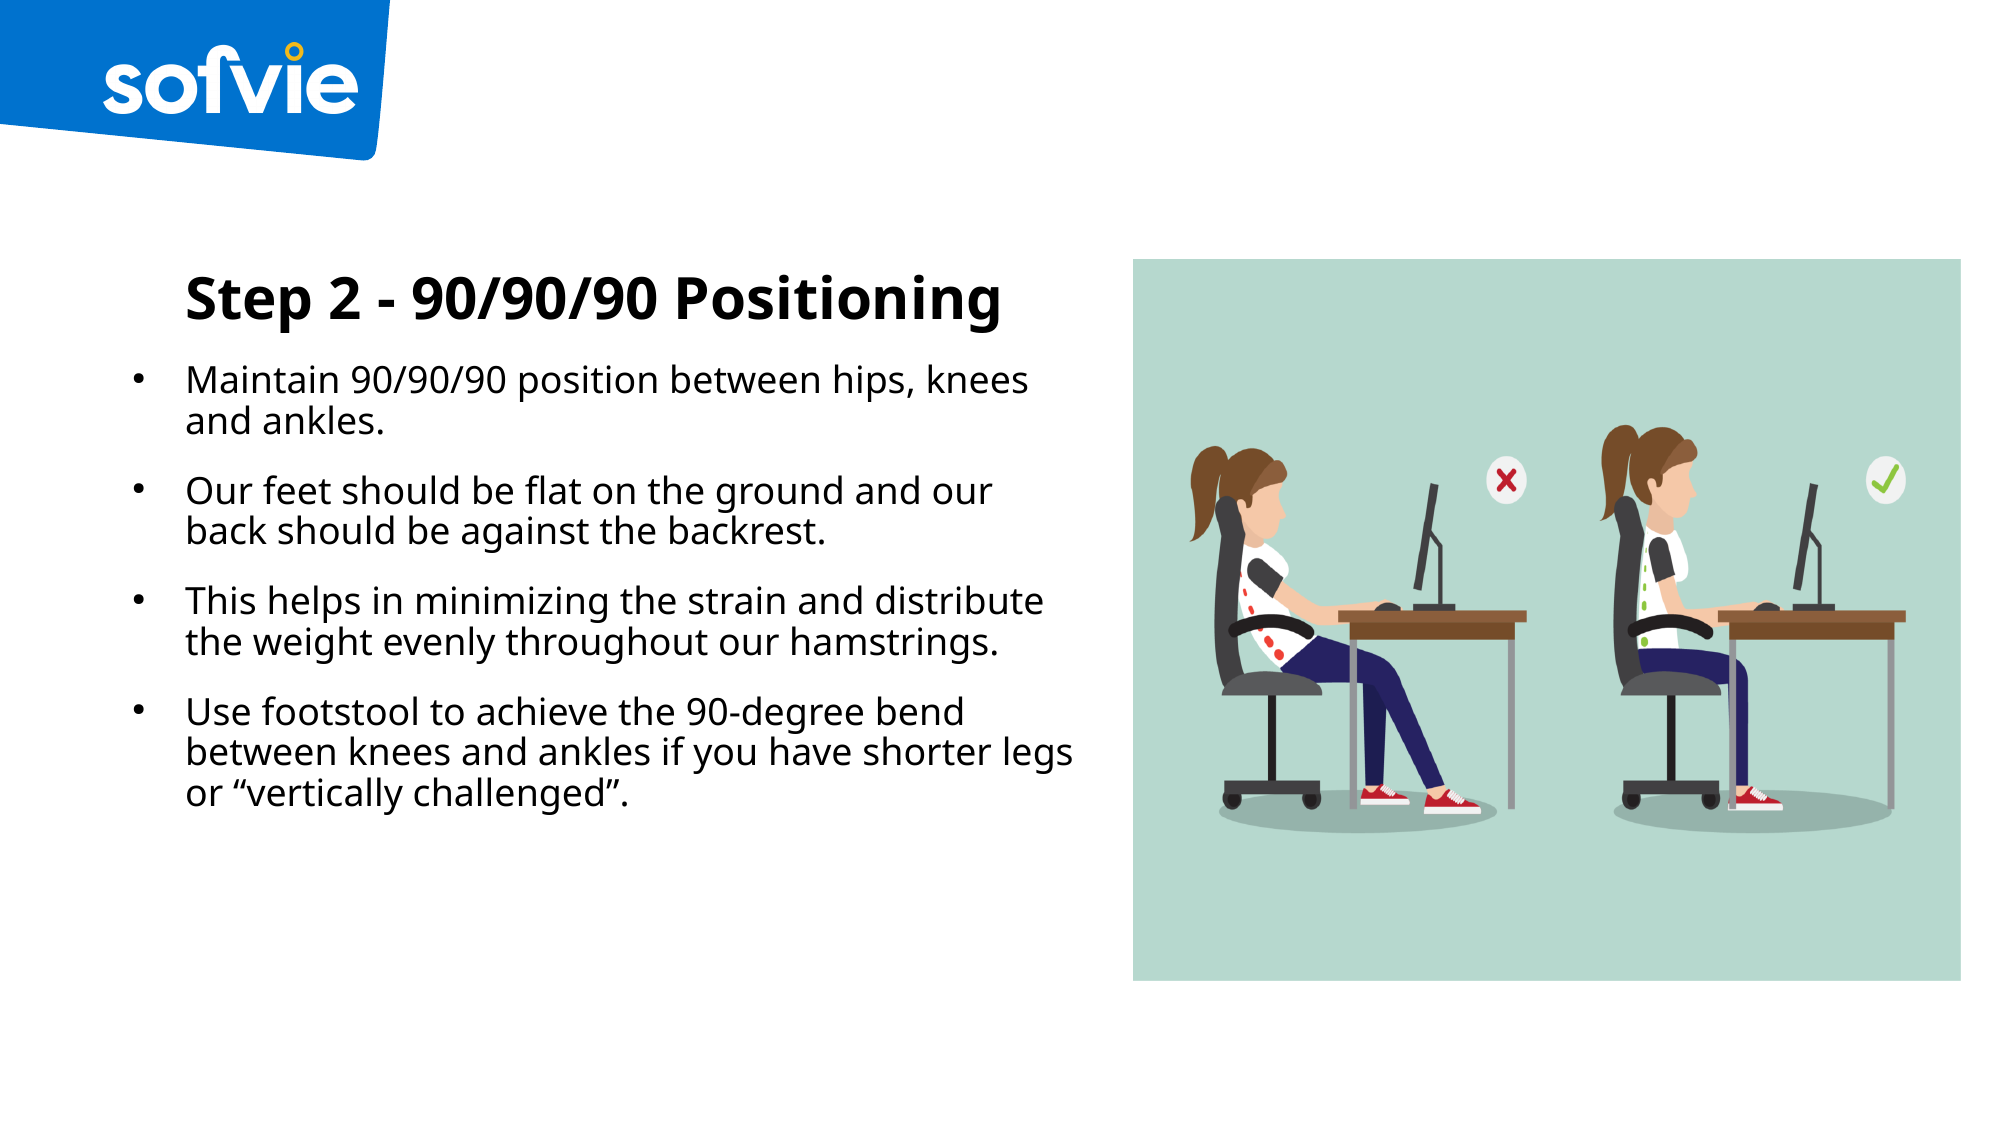

Step 2 - 90/90/90 Positioning
Maintain 90/90/90 position between hips, knees and ankles.
Our feet should be flat on the ground and our back should be against the backrest.
This helps in minimizing the strain and distribute the weight evenly throughout our hamstrings.
Use footstool to achieve the 90-degree bend between knees and ankles if you have shorter legs or “vertically challenged”.
#